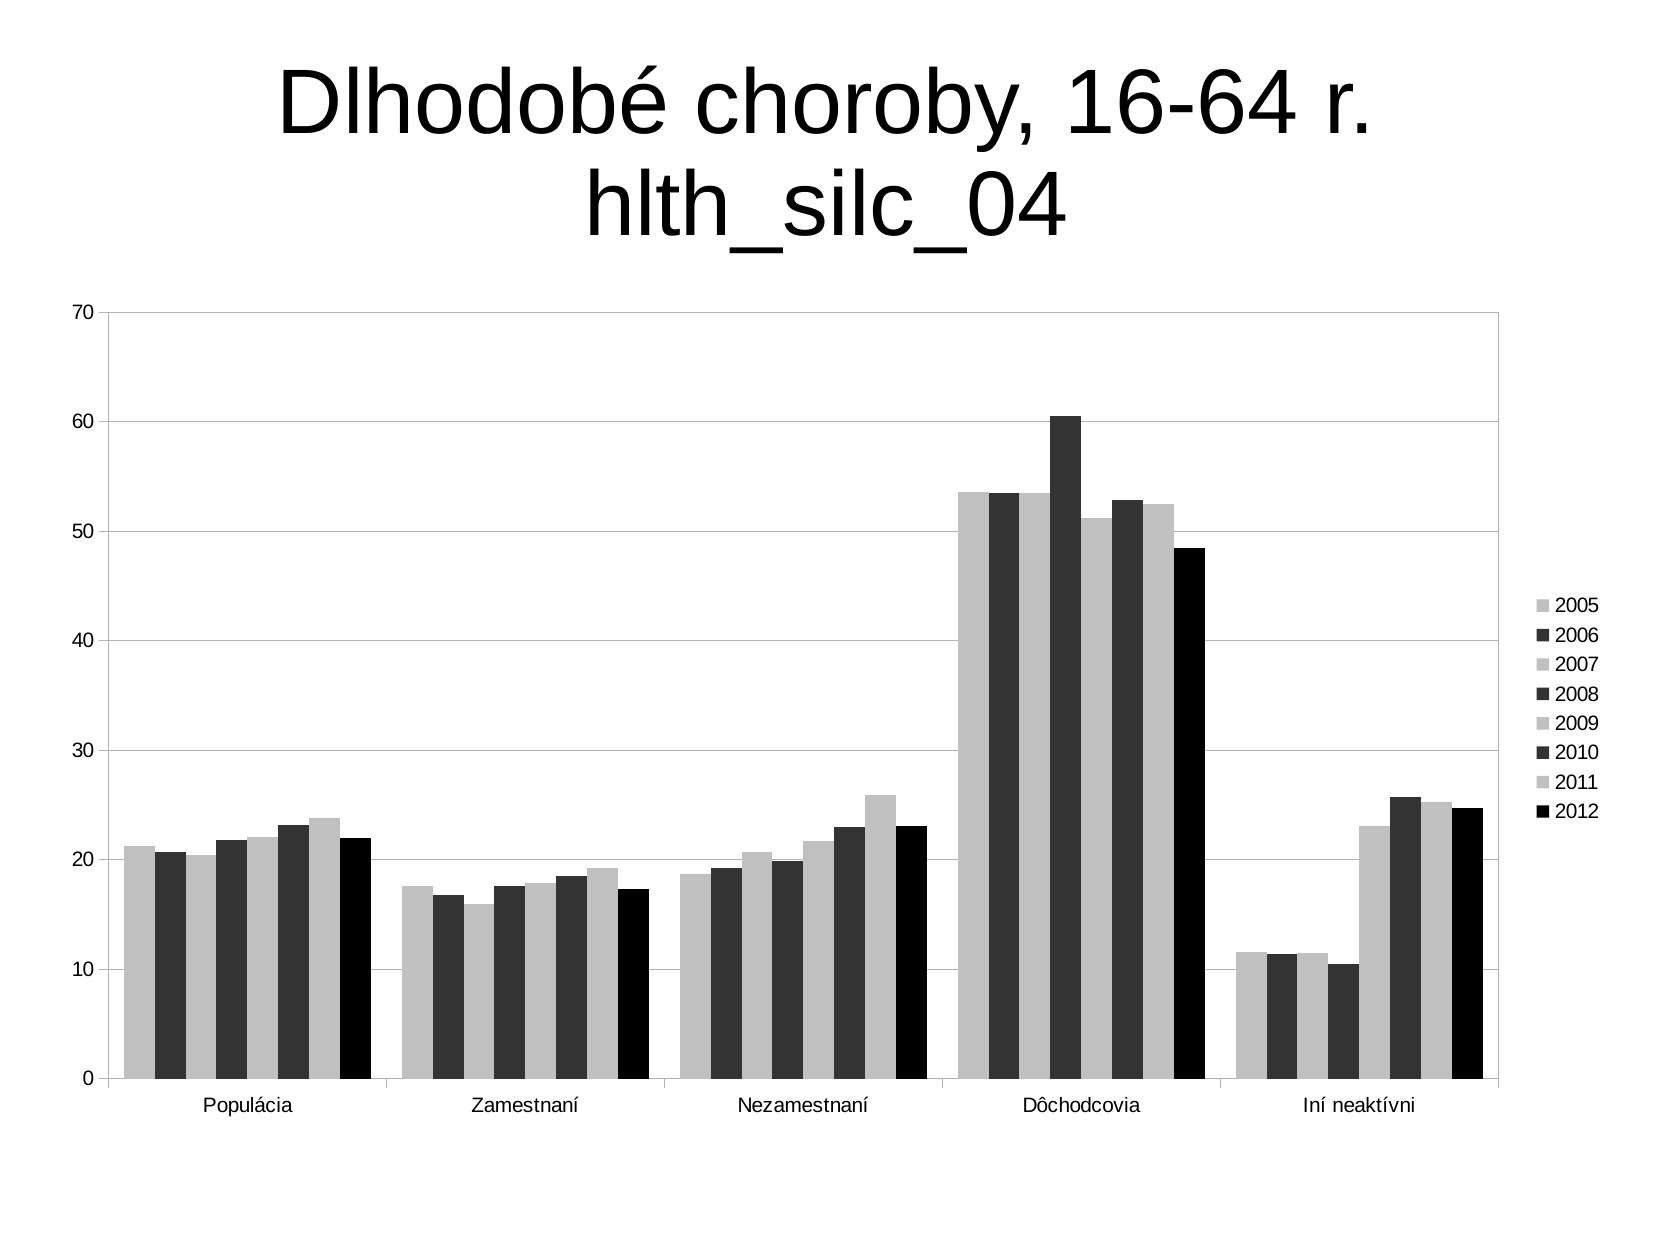

# Dlhodobé choroby, 16-64 r. hlth_silc_04
### Chart
| Category | 2005 | 2006 | 2007 | 2008 | 2009 | 2010 | 2011 | 2012 |
|---|---|---|---|---|---|---|---|---|
| Populácia | 21.2 | 20.7 | 20.4 | 21.8 | 22.1 | 23.2 | 23.8 | 22.0 |
| Zamestnaní | 17.6 | 16.8 | 15.9 | 17.6 | 17.9 | 18.5 | 19.2 | 17.3 |
| Nezamestnaní | 18.7 | 19.2 | 20.7 | 19.9 | 21.7 | 23.0 | 25.9 | 23.1 |
| Dôchodcovia | 53.6 | 53.5 | 53.5 | 60.5 | 51.2 | 52.8 | 52.5 | 48.5 |
| Iní neaktívni | 11.6 | 11.4 | 11.5 | 10.5 | 23.1 | 25.7 | 25.3 | 24.7 |